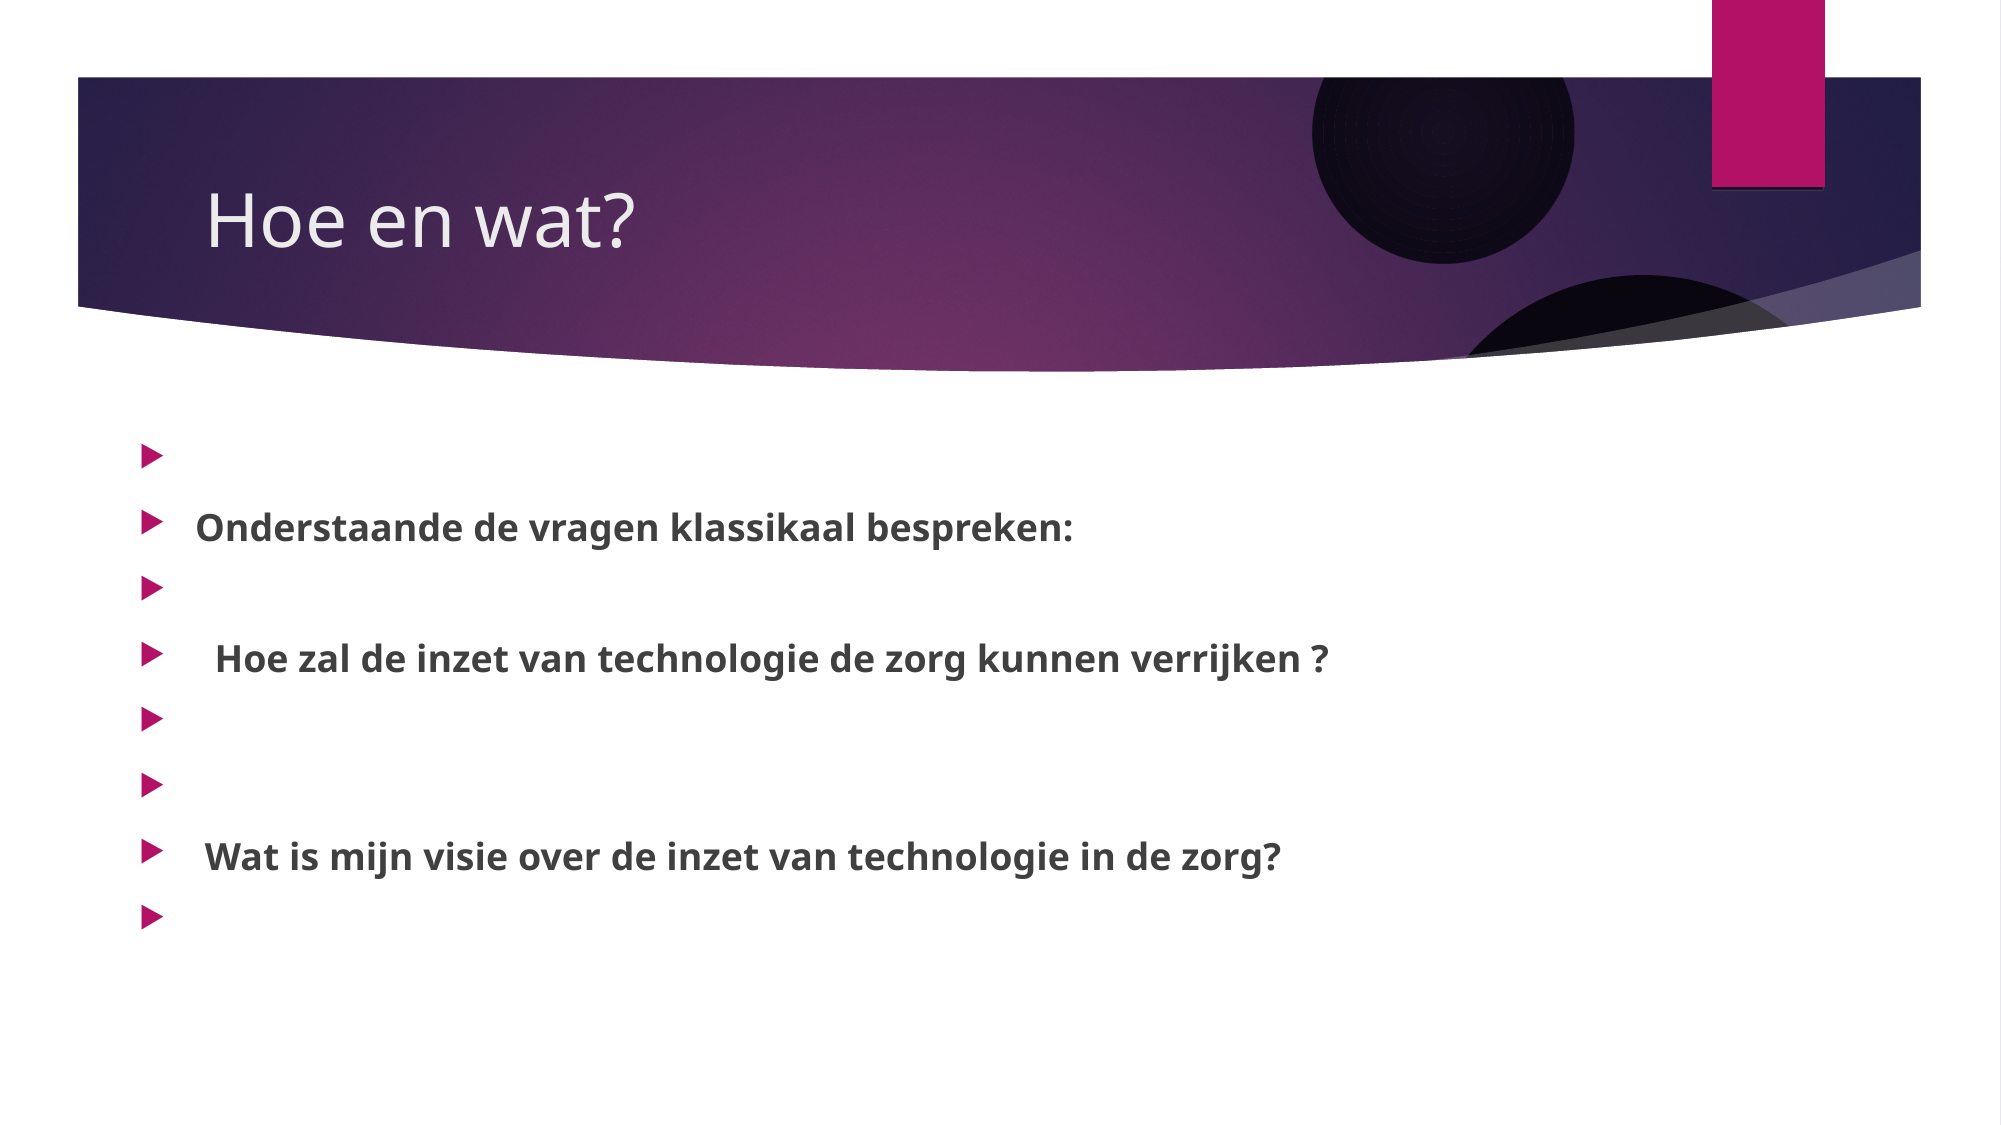

# Hoe en wat?
Onderstaande de vragen klassikaal bespreken:
  Hoe zal de inzet van technologie de zorg kunnen verrijken ?
 Wat is mijn visie over de inzet van technologie in de zorg?